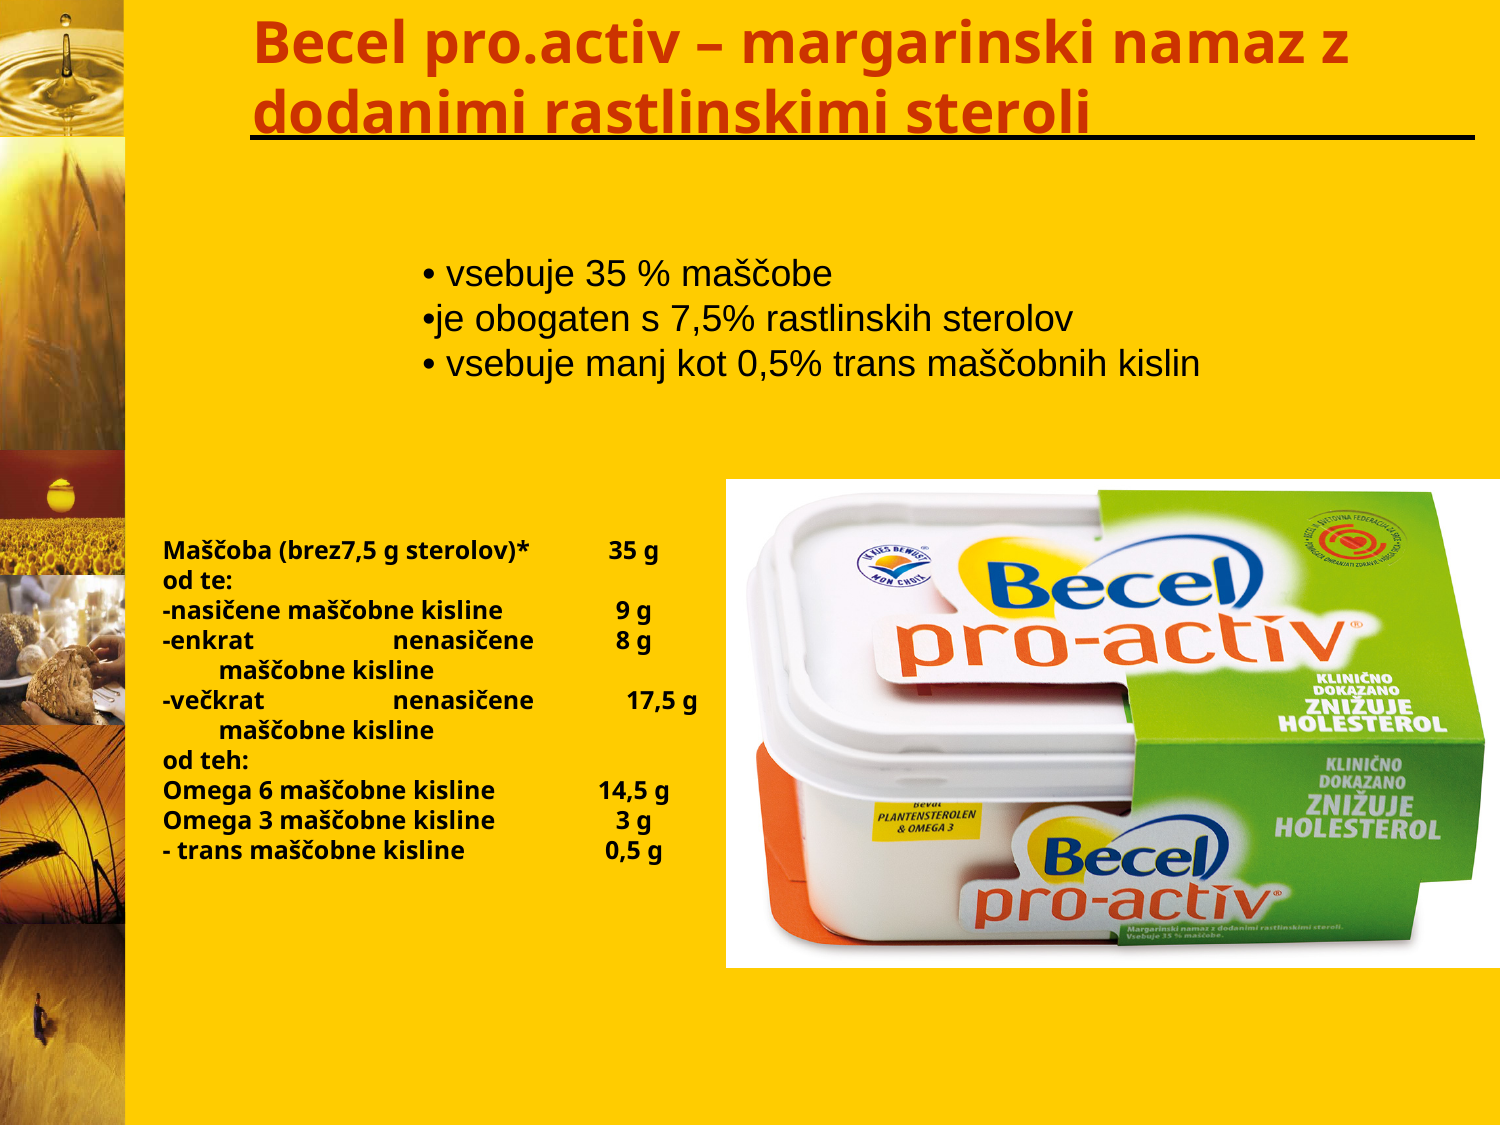

# Becel pro.activ – margarinski namaz z dodanimi rastlinskimi steroli
• vsebuje 35 % maščobe
•je obogaten s 7,5% rastlinskih sterolov
• vsebuje manj kot 0,5% trans maščobnih kislin
| Maščoba (brez7,5 g sterolov)\* od te: -nasičene maščobne kisline -enkrat nenasičene maščobne kisline -večkrat nenasičene maščobne kisline od teh: Omega 6 maščobne kisline Omega 3 maščobne kisline - trans maščobne kisline | 35 g 9 g 8 g 17,5 g 14,5 g 3 g 0,5 g |
| --- | --- |